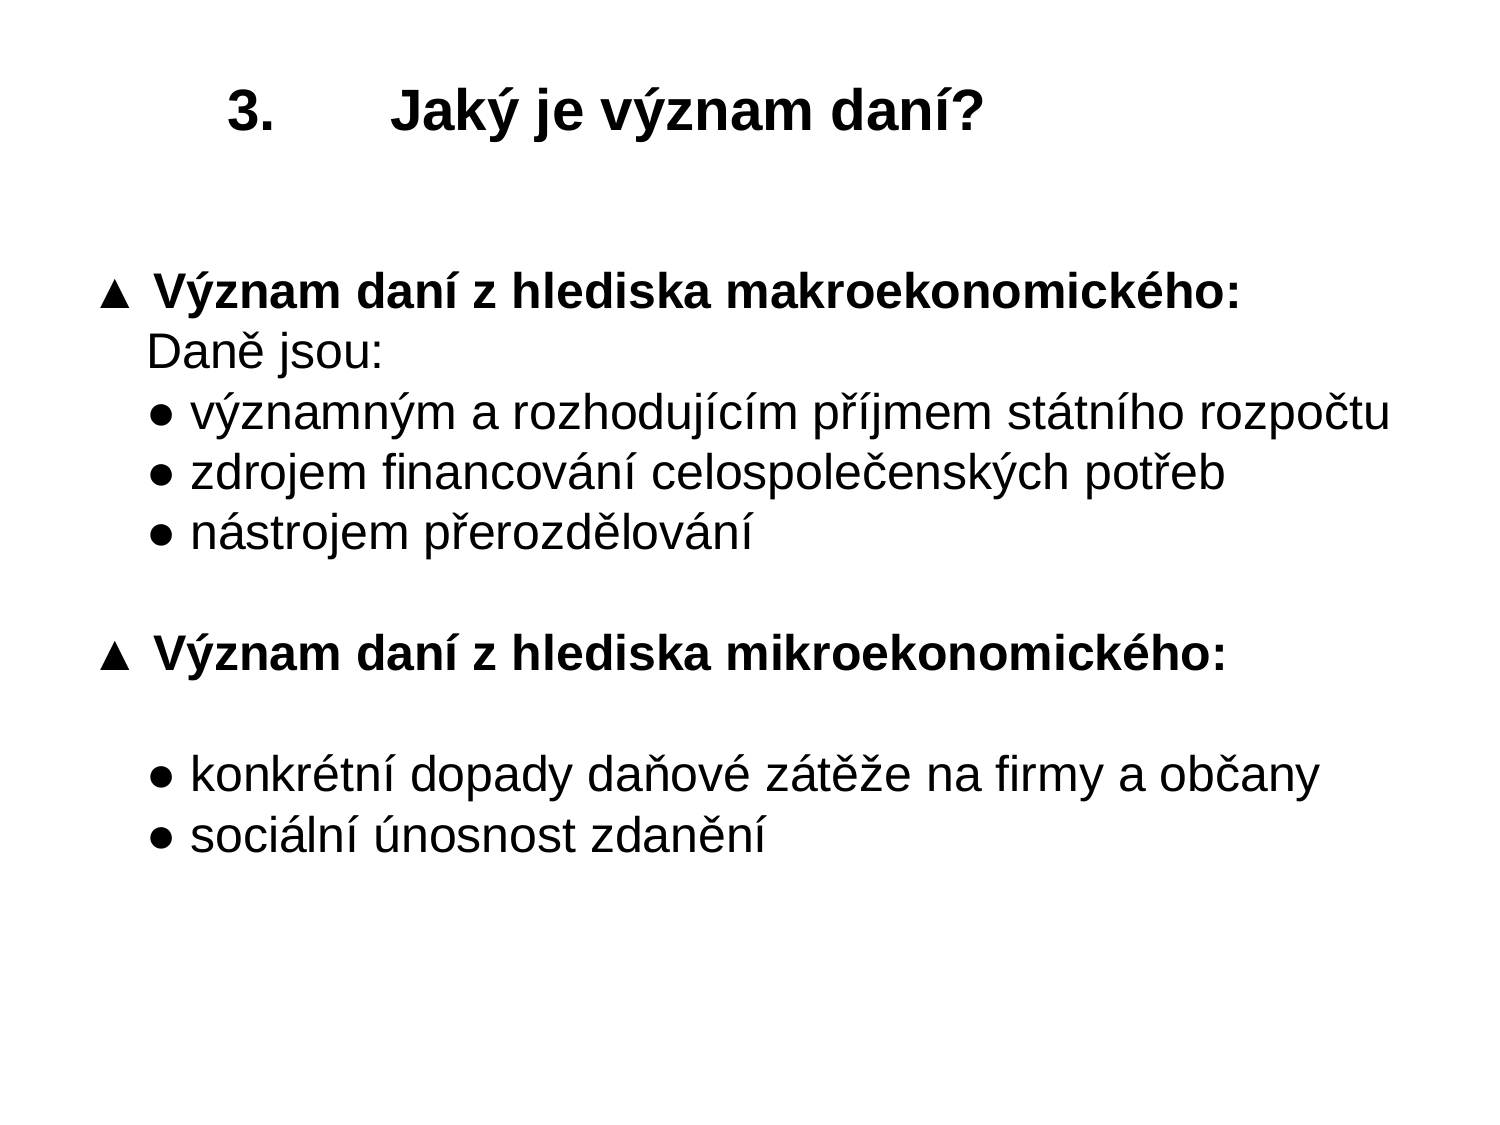

# 3.	Jaký je význam daní?
▲ Význam daní z hlediska makroekonomického:
	Daně jsou:
	● významným a rozhodujícím příjmem státního rozpočtu
	● zdrojem financování celospolečenských potřeb
	● nástrojem přerozdělování
▲ Význam daní z hlediska mikroekonomického:
	● konkrétní dopady daňové zátěže na firmy a občany
	● sociální únosnost zdanění